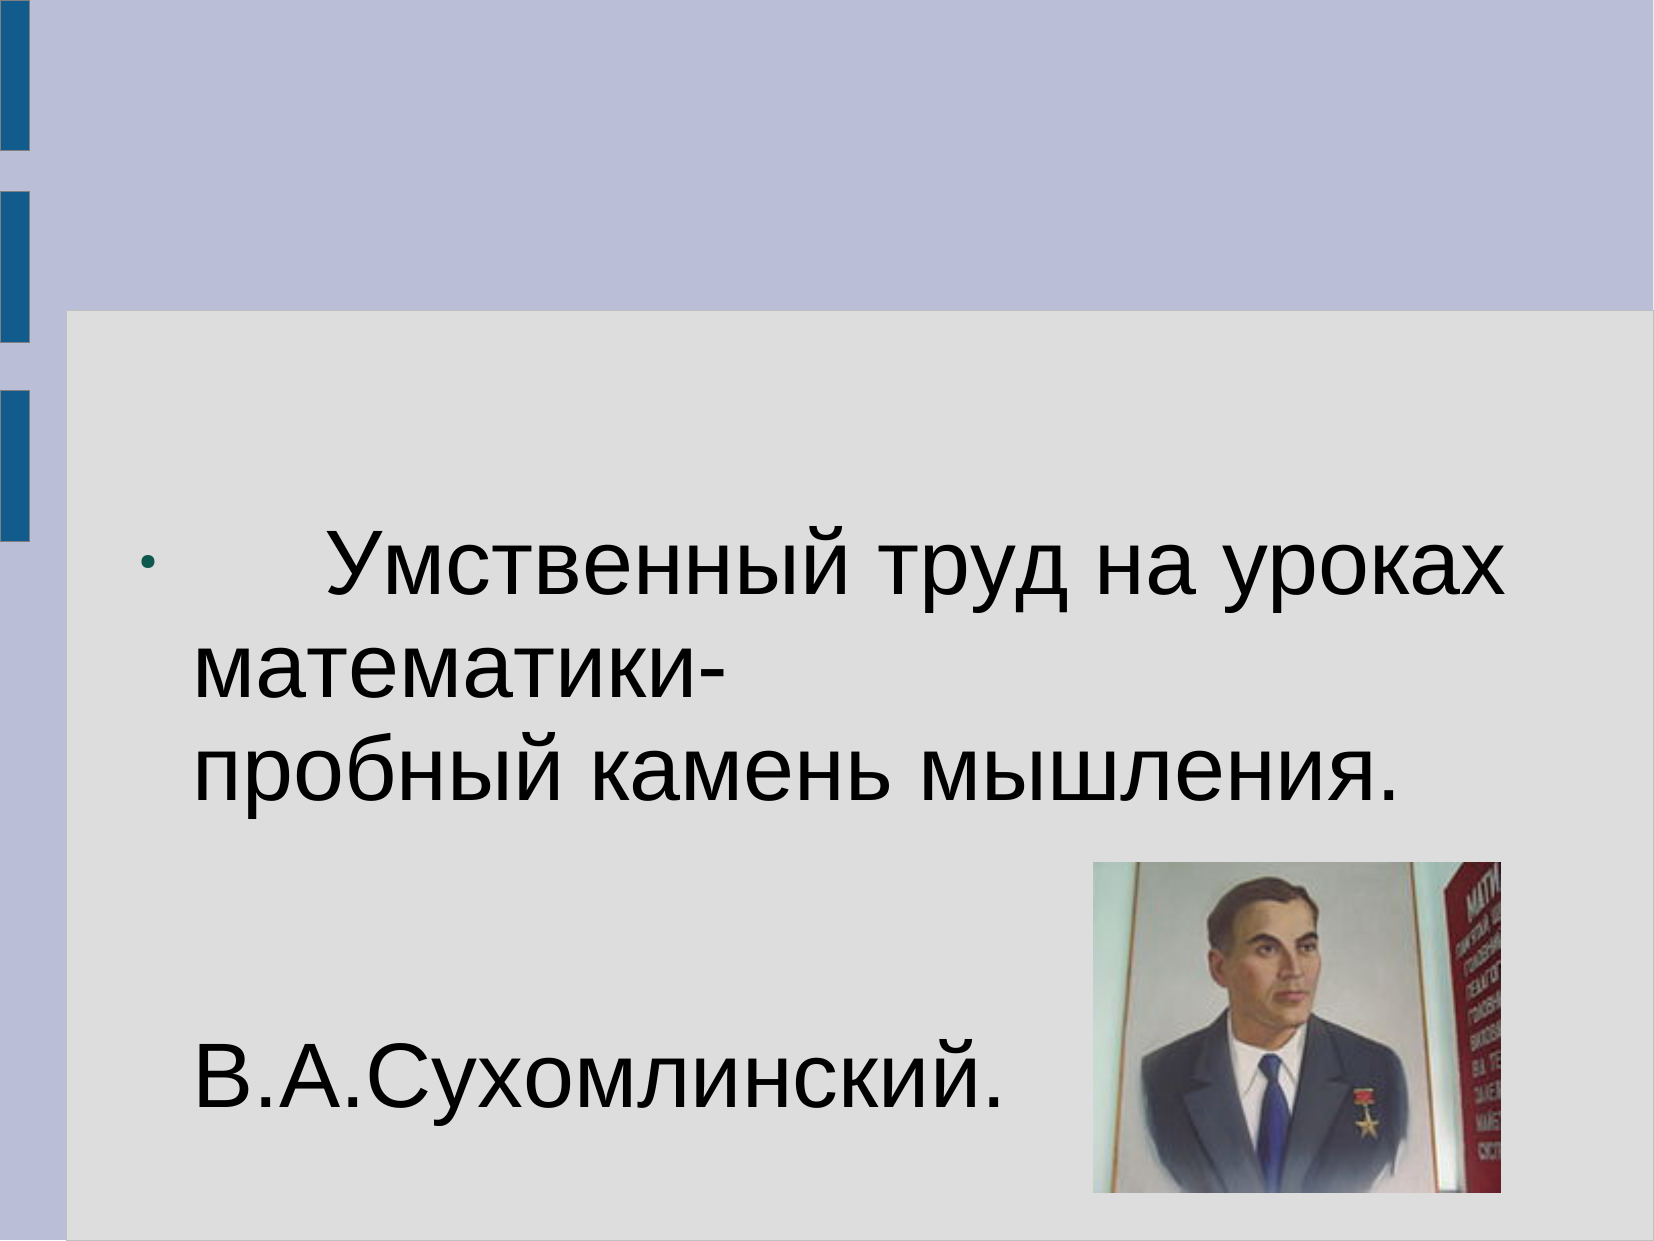

#
 Умственный труд на уроках математики- пробный камень мышления.
 В.А.Сухомлинский.